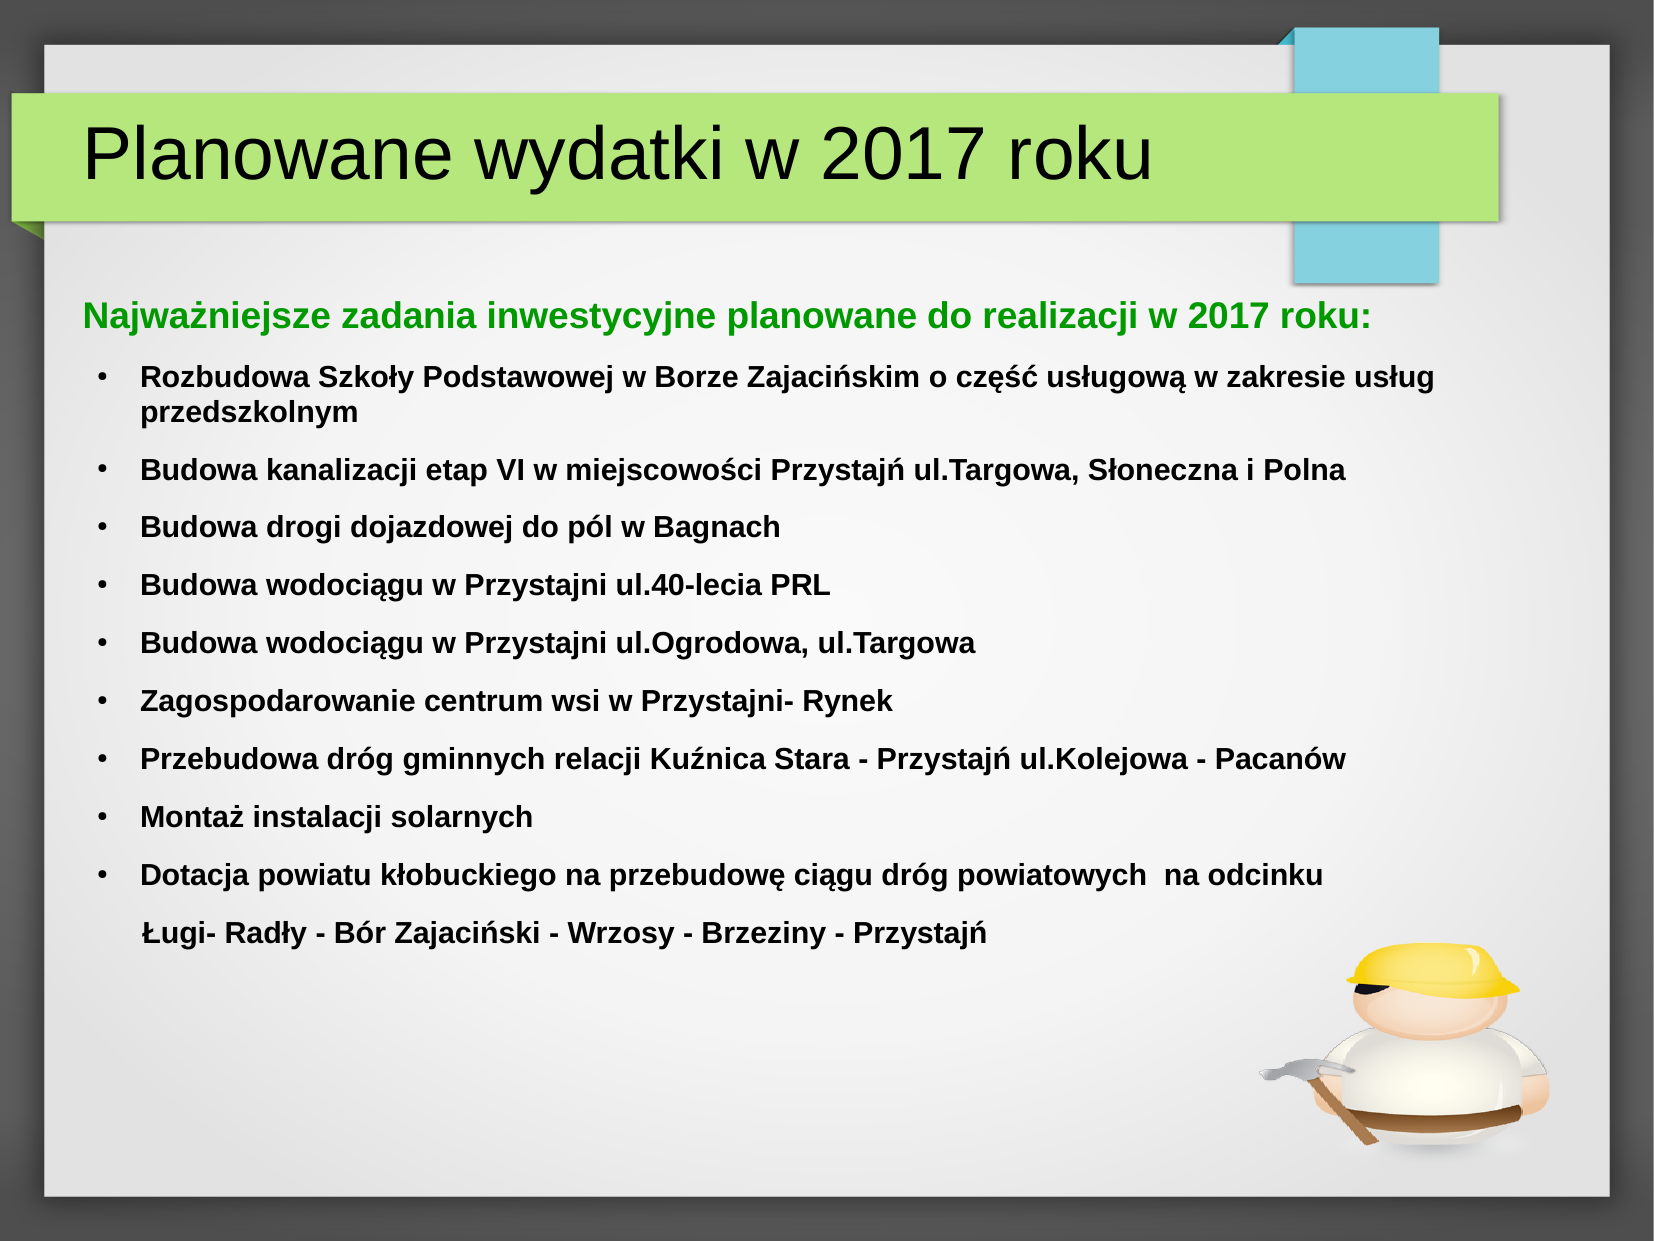

# Planowane wydatki w 2017 roku
Najważniejsze zadania inwestycyjne planowane do realizacji w 2017 roku:
Rozbudowa Szkoły Podstawowej w Borze Zajacińskim o część usługową w zakresie usług przedszkolnym
Budowa kanalizacji etap VI w miejscowości Przystajń ul.Targowa, Słoneczna i Polna
Budowa drogi dojazdowej do pól w Bagnach
Budowa wodociągu w Przystajni ul.40-lecia PRL
Budowa wodociągu w Przystajni ul.Ogrodowa, ul.Targowa
Zagospodarowanie centrum wsi w Przystajni- Rynek
Przebudowa dróg gminnych relacji Kuźnica Stara - Przystajń ul.Kolejowa - Pacanów
Montaż instalacji solarnych
Dotacja powiatu kłobuckiego na przebudowę ciągu dróg powiatowych na odcinku
 Ługi- Radły - Bór Zajaciński - Wrzosy - Brzeziny - Przystajń